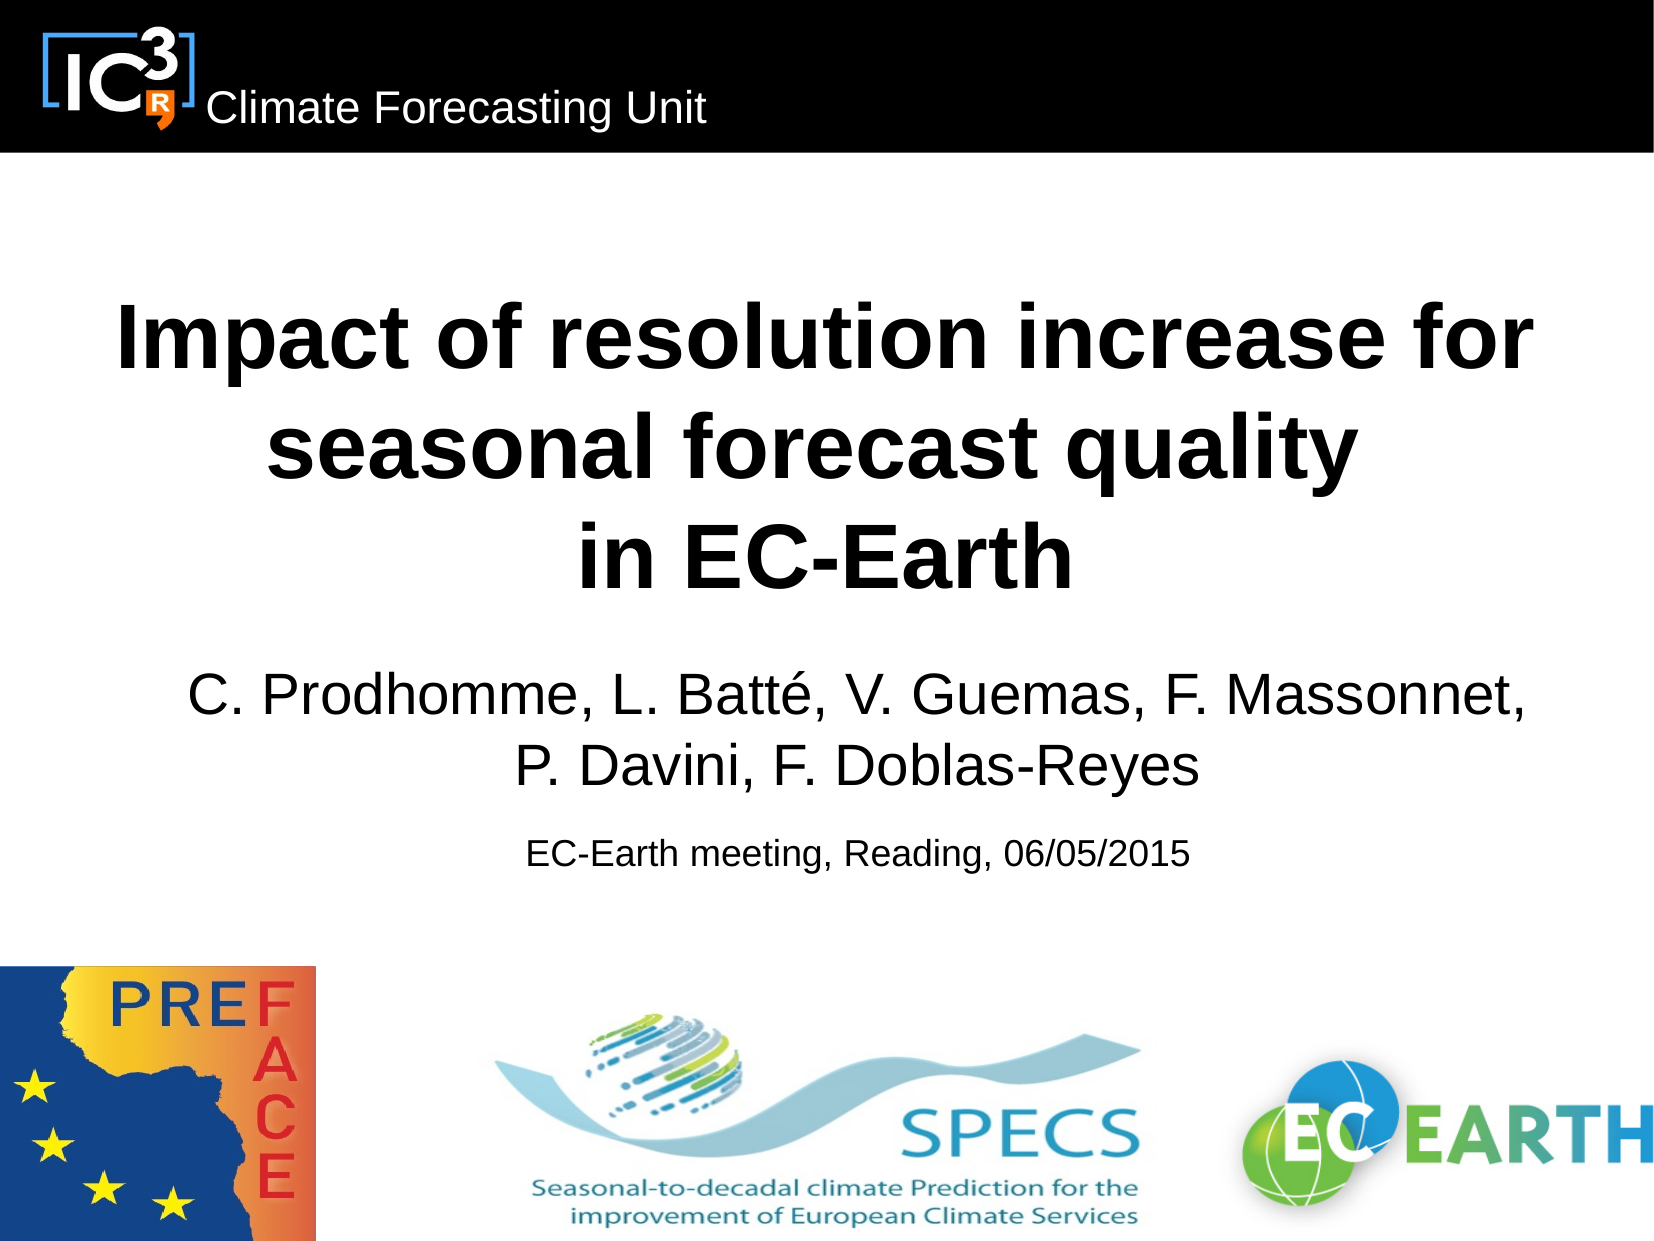

Climate Forecasting Unit
Climate Forecasting Unit
Impact of resolution increase for seasonal forecast quality
in EC-Earth
C. Prodhomme, L. Batté, V. Guemas, F. Massonnet, P. Davini, F. Doblas-Reyes
EC-Earth meeting, Reading, 06/05/2015